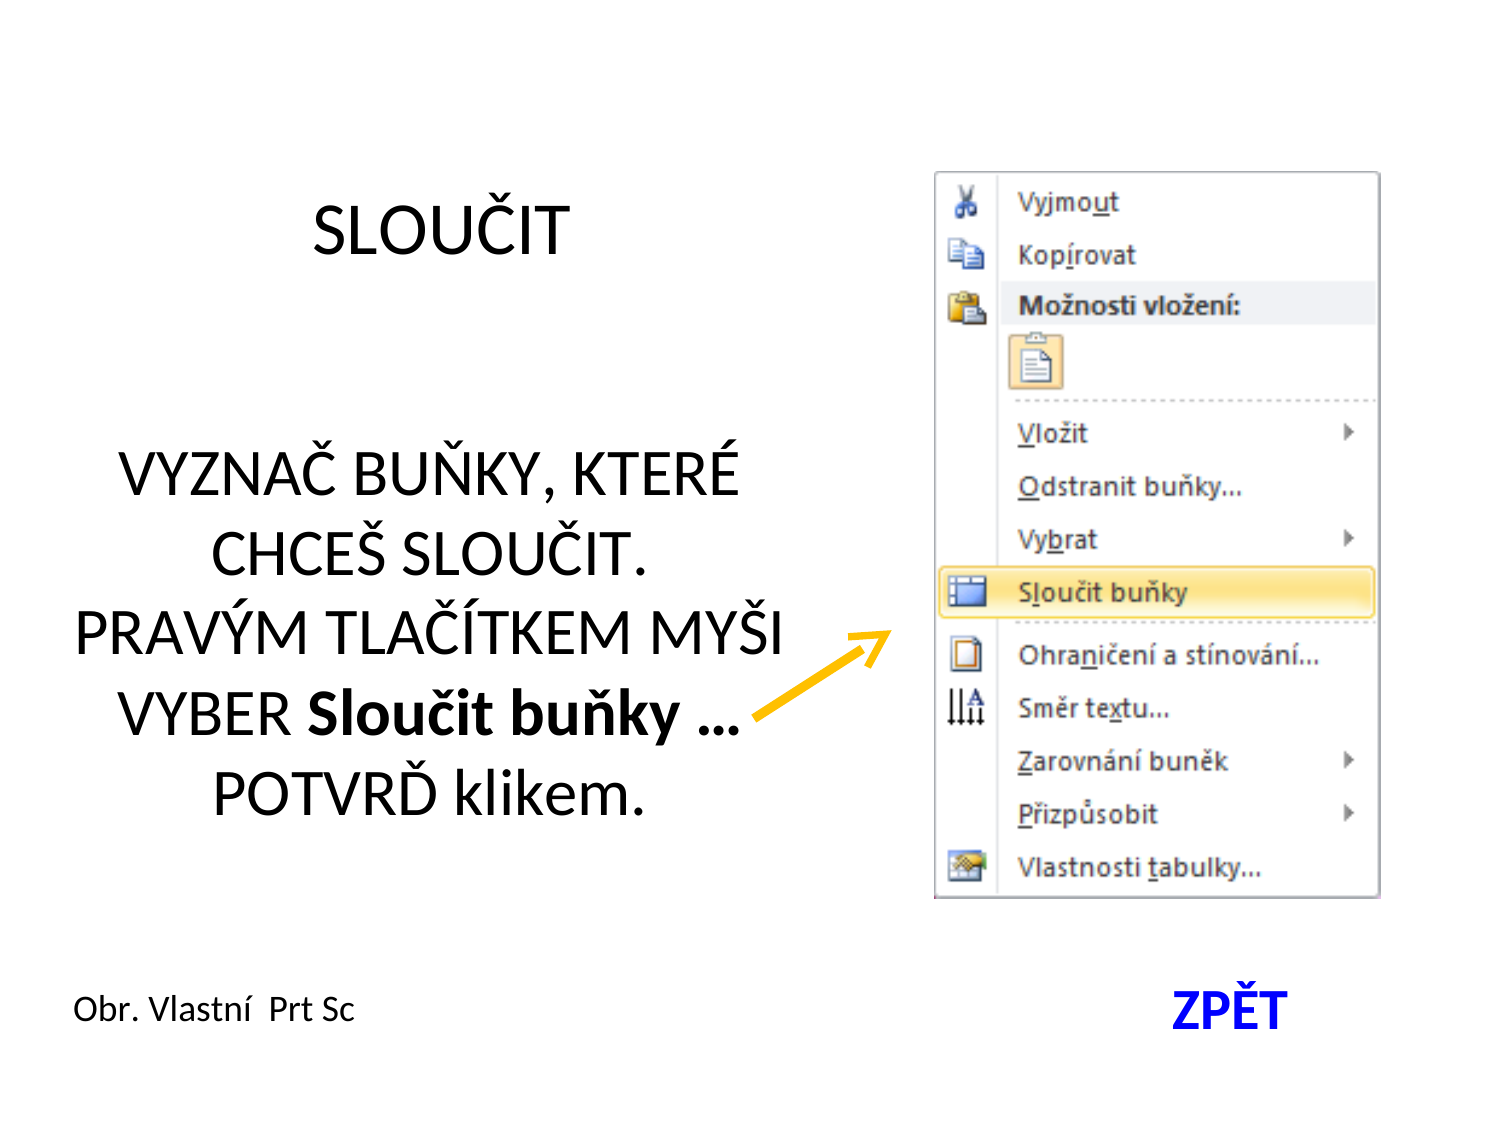

SLOUČIT
VYZNAČ BUŇKY, KTERÉ CHCEŠ SLOUČIT.
PRAVÝM TLAČÍTKEM MYŠI
VYBER Sloučit buňky …
POTVRĎ klikem.
ZPĚT
Obr. Vlastní Prt Sc